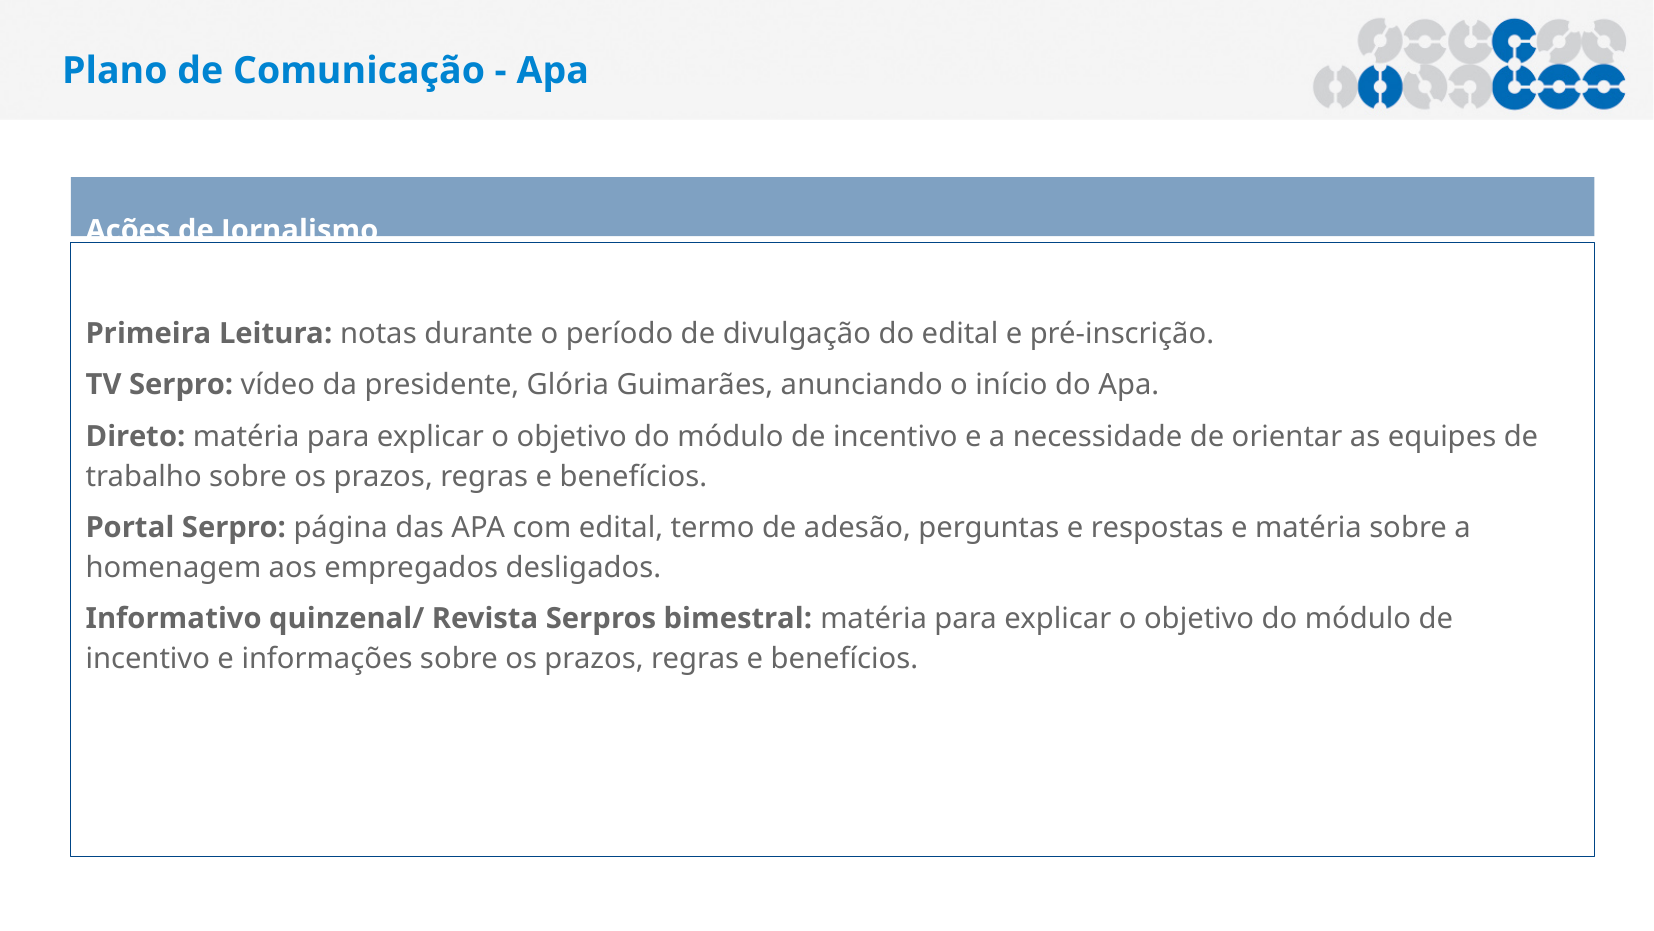

Plano de Comunicação - Apa
Ações de Jornalismo
Primeira Leitura: notas durante o período de divulgação do edital e pré-inscrição.
TV Serpro: vídeo da presidente, Glória Guimarães, anunciando o início do Apa.
Direto: matéria para explicar o objetivo do módulo de incentivo e a necessidade de orientar as equipes de trabalho sobre os prazos, regras e benefícios.
Portal Serpro: página das APA com edital, termo de adesão, perguntas e respostas e matéria sobre a homenagem aos empregados desligados.
Informativo quinzenal/ Revista Serpros bimestral: matéria para explicar o objetivo do módulo de incentivo e informações sobre os prazos, regras e benefícios.